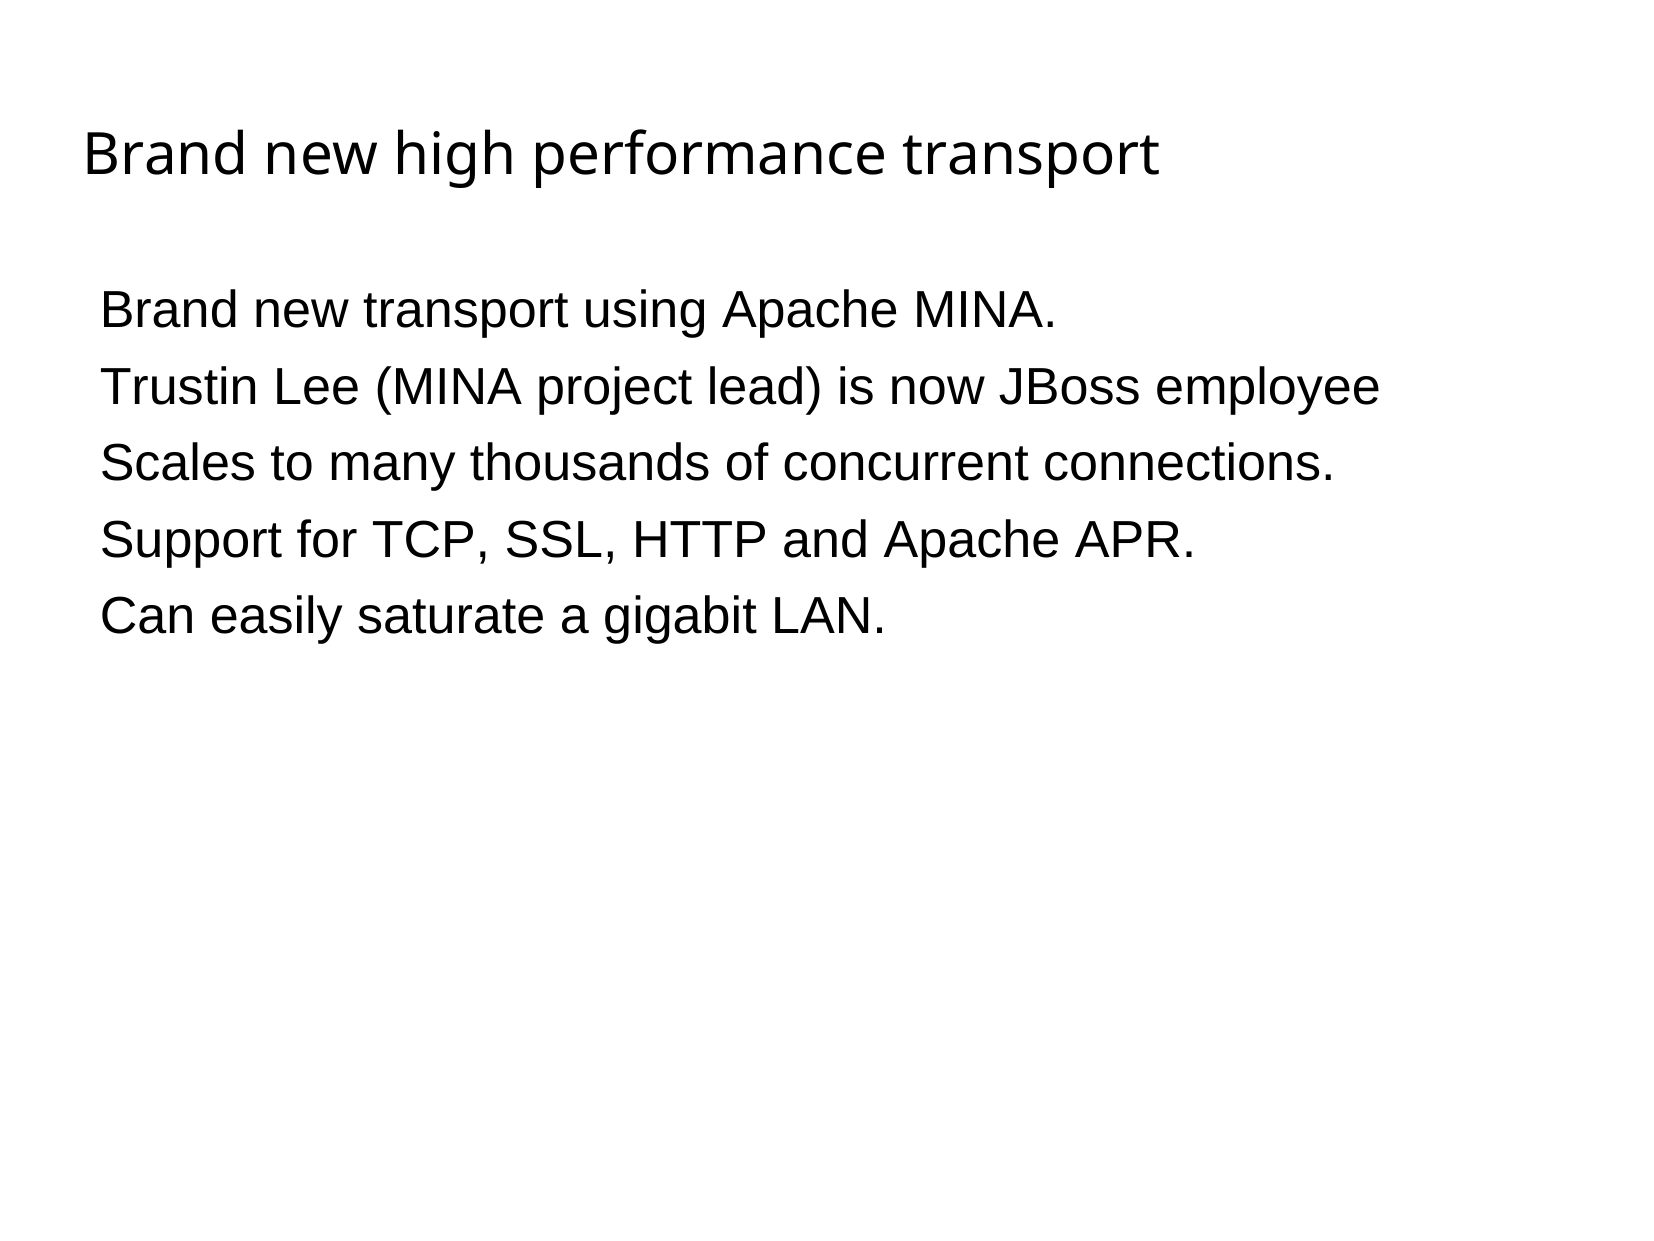

# Brand new high performance transport
Brand new transport using Apache MINA.
Trustin Lee (MINA project lead) is now JBoss employee
Scales to many thousands of concurrent connections.
Support for TCP, SSL, HTTP and Apache APR.
Can easily saturate a gigabit LAN.